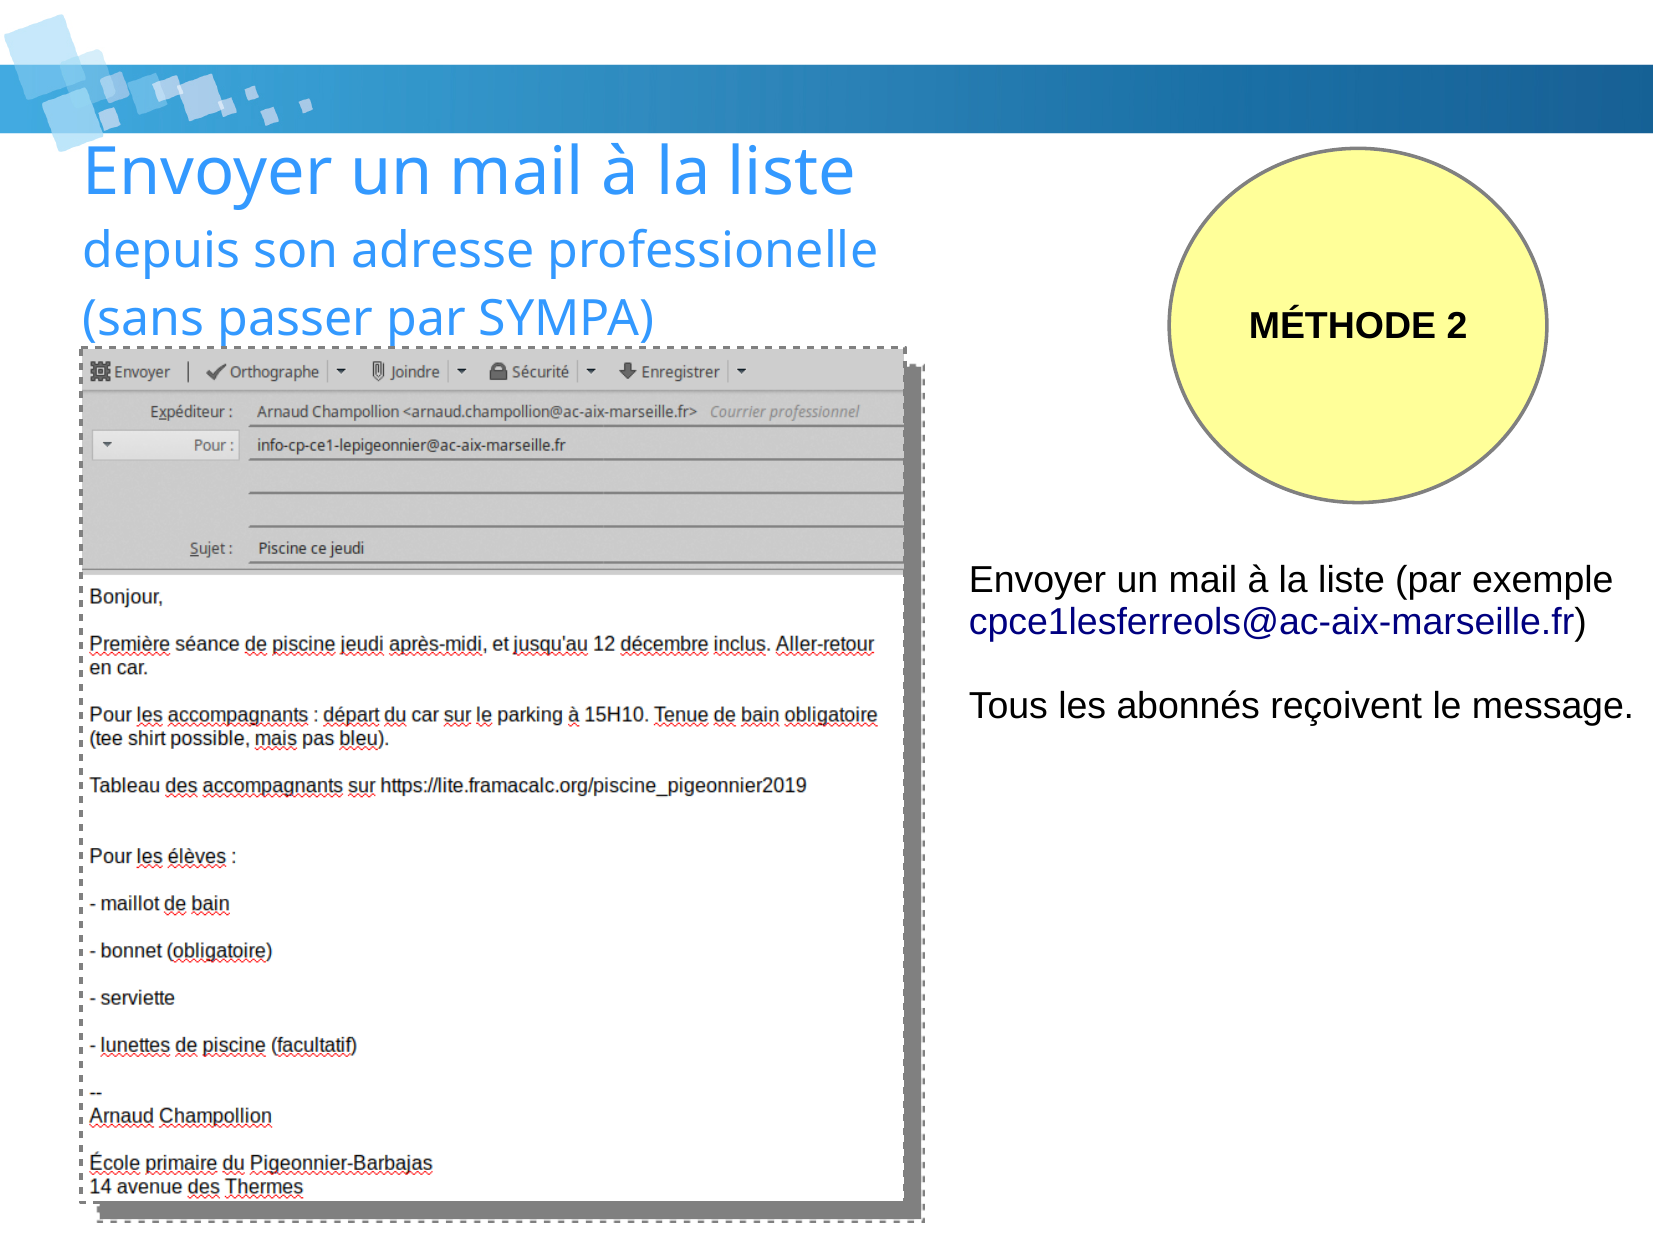

# Envoyer un mail à la liste depuis son adresse professionelle (sans passer par SYMPA)
MÉTHODE 2
Envoyer un mail à la liste (par exemple
cpce1lesferreols@ac-aix-marseille.fr)
Tous les abonnés reçoivent le message.